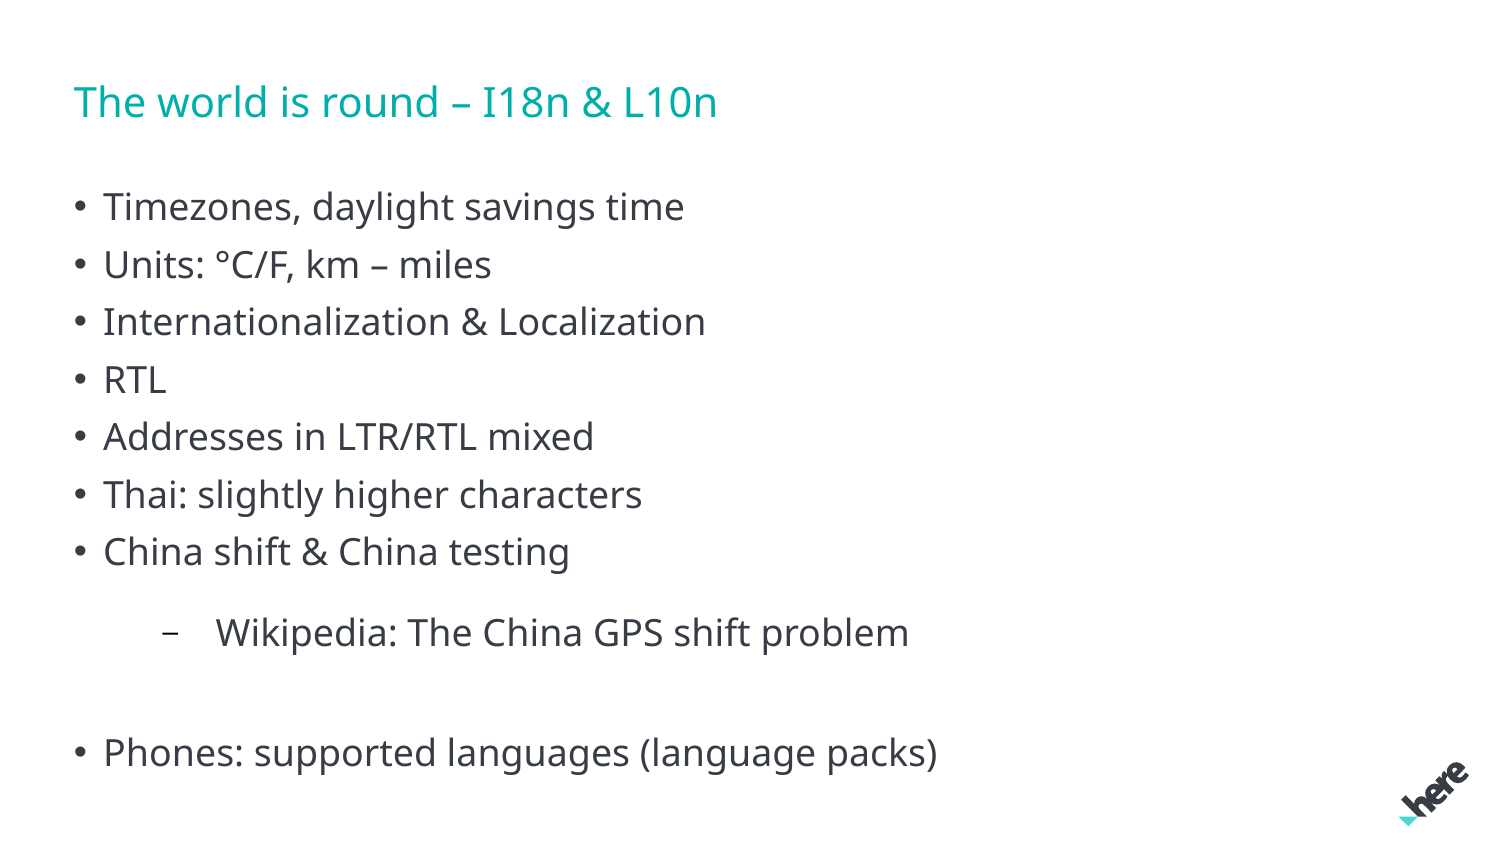

The world is round – I18n & L10n
# Timezones, daylight savings time
Units: °C/F, km – miles
Internationalization & Localization
RTL
Addresses in LTR/RTL mixed
Thai: slightly higher characters
China shift & China testing
Wikipedia: The China GPS shift problem
Phones: supported languages (language packs)